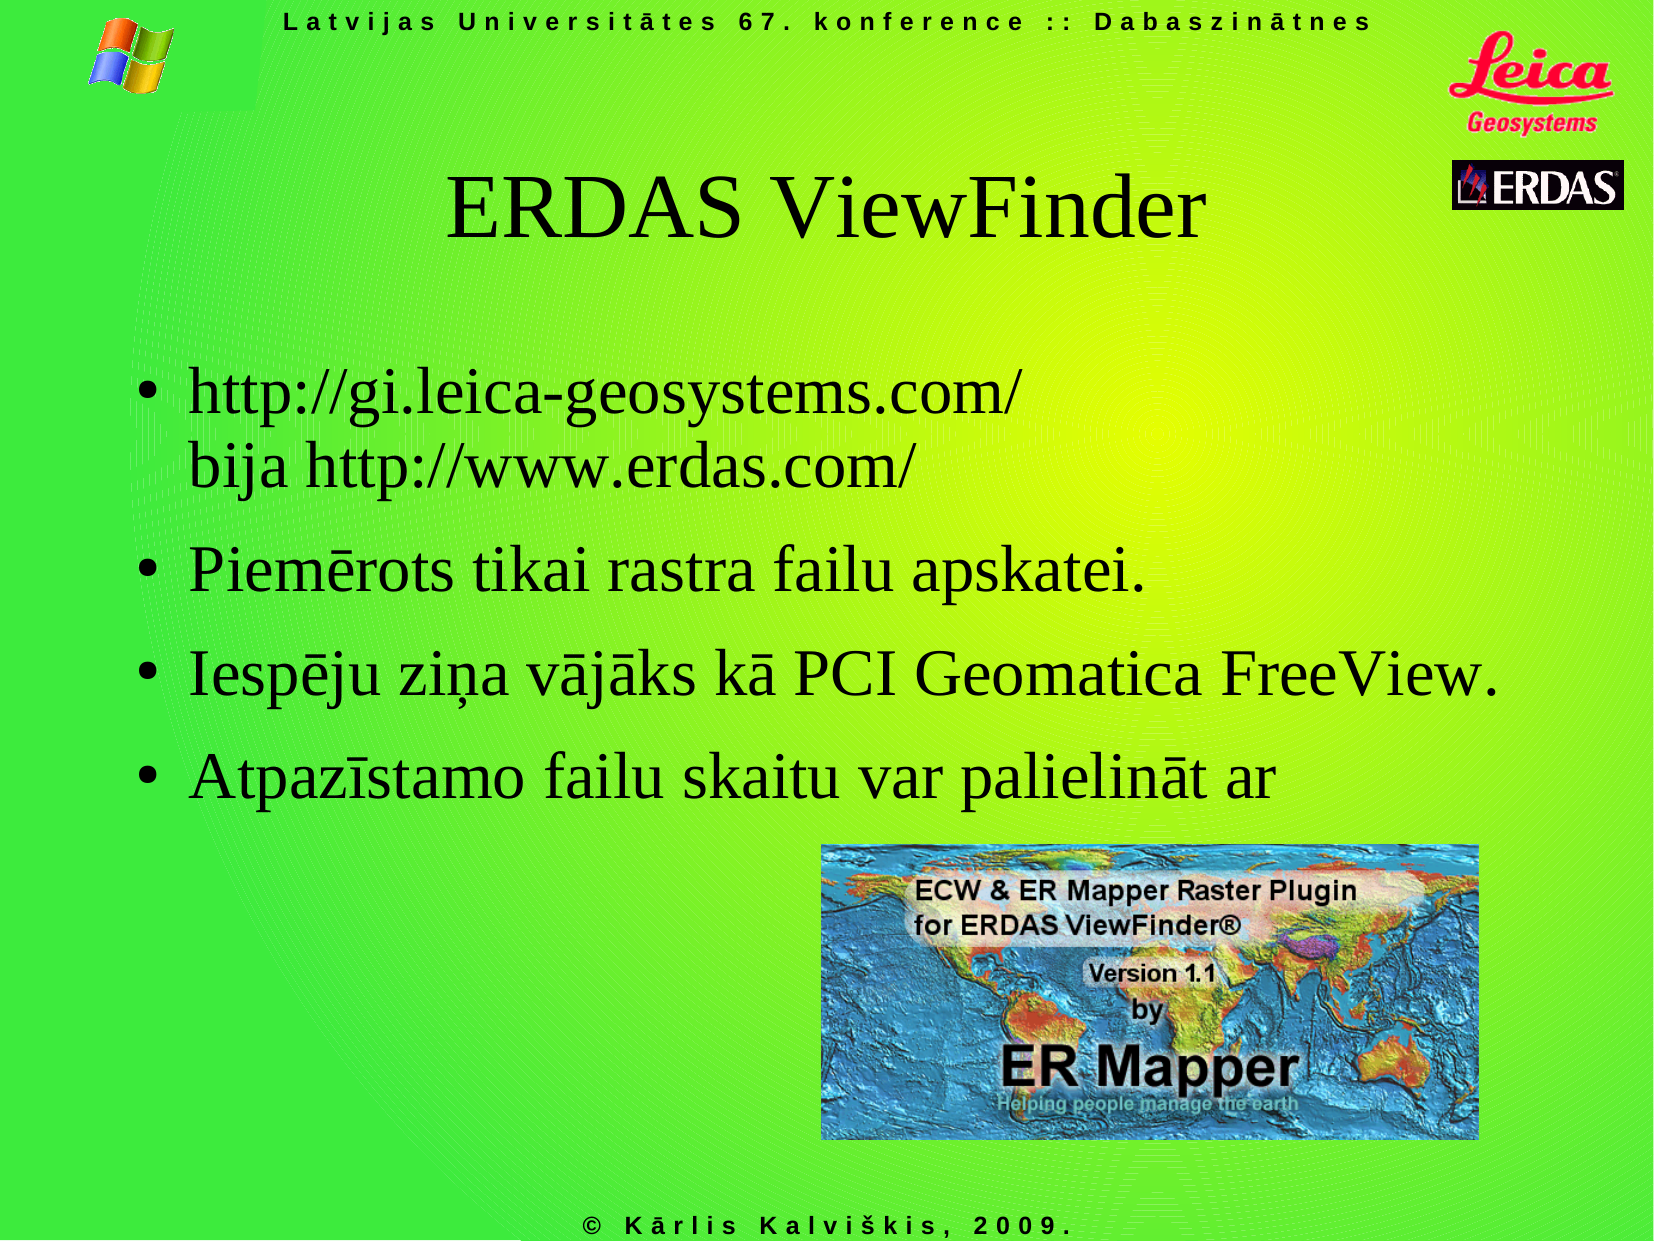

# ERDAS ViewFinder
http://gi.leica-geosystems.com/
bija http://www.erdas.com/
Piemērots tikai rastra failu apskatei.
Iespēju ziņa vājāks kā PCI Geomatica FreeView.
Atpazīstamo failu skaitu var palielināt ar